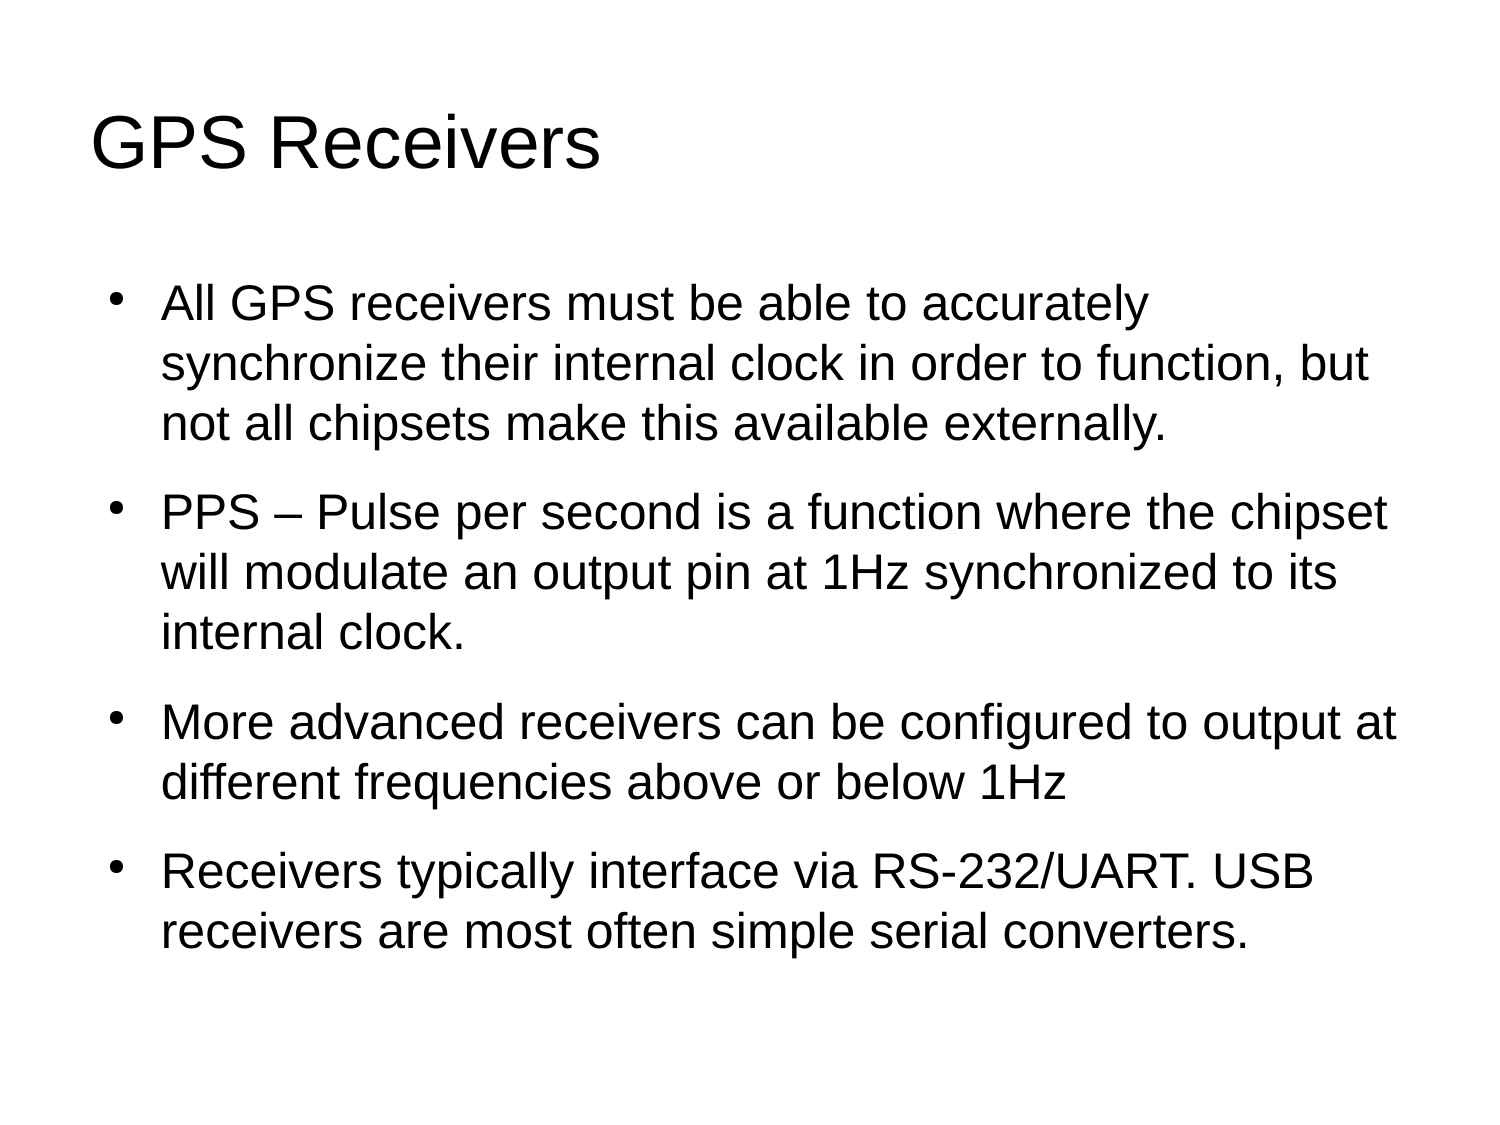

# GPS Receivers
All GPS receivers must be able to accurately synchronize their internal clock in order to function, but not all chipsets make this available externally.
PPS – Pulse per second is a function where the chipset will modulate an output pin at 1Hz synchronized to its internal clock.
More advanced receivers can be configured to output at different frequencies above or below 1Hz
Receivers typically interface via RS-232/UART. USB receivers are most often simple serial converters.